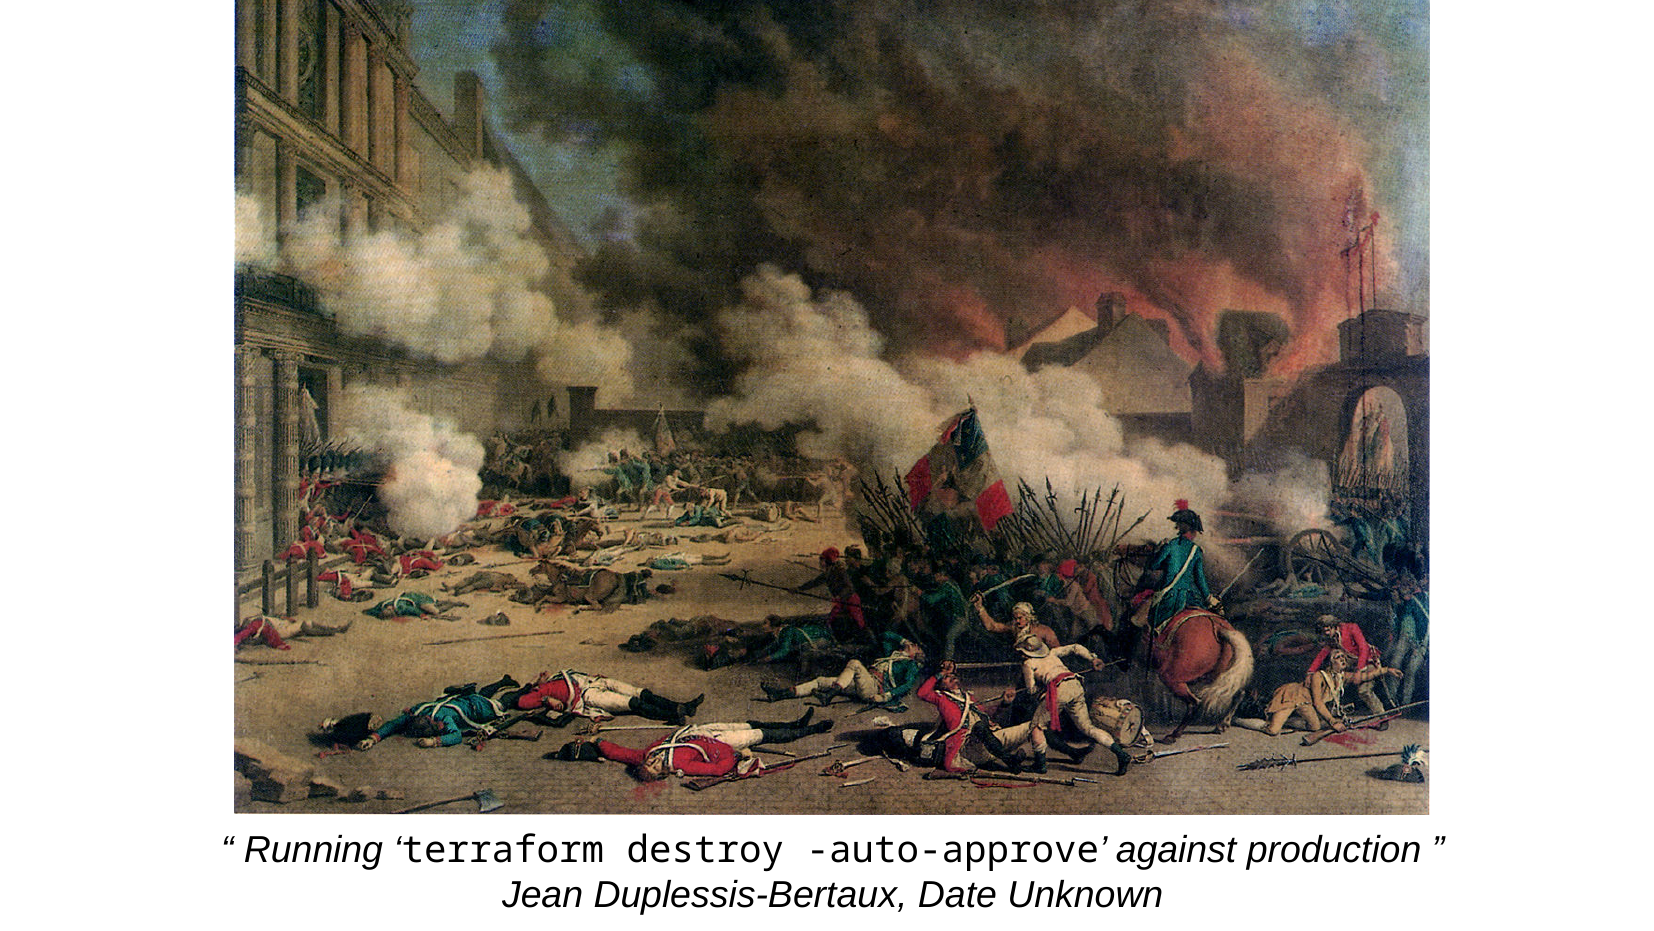

“ Running ‘terraform destroy -auto-approve’ against production ”
Jean Duplessis-Bertaux, Date Unknown